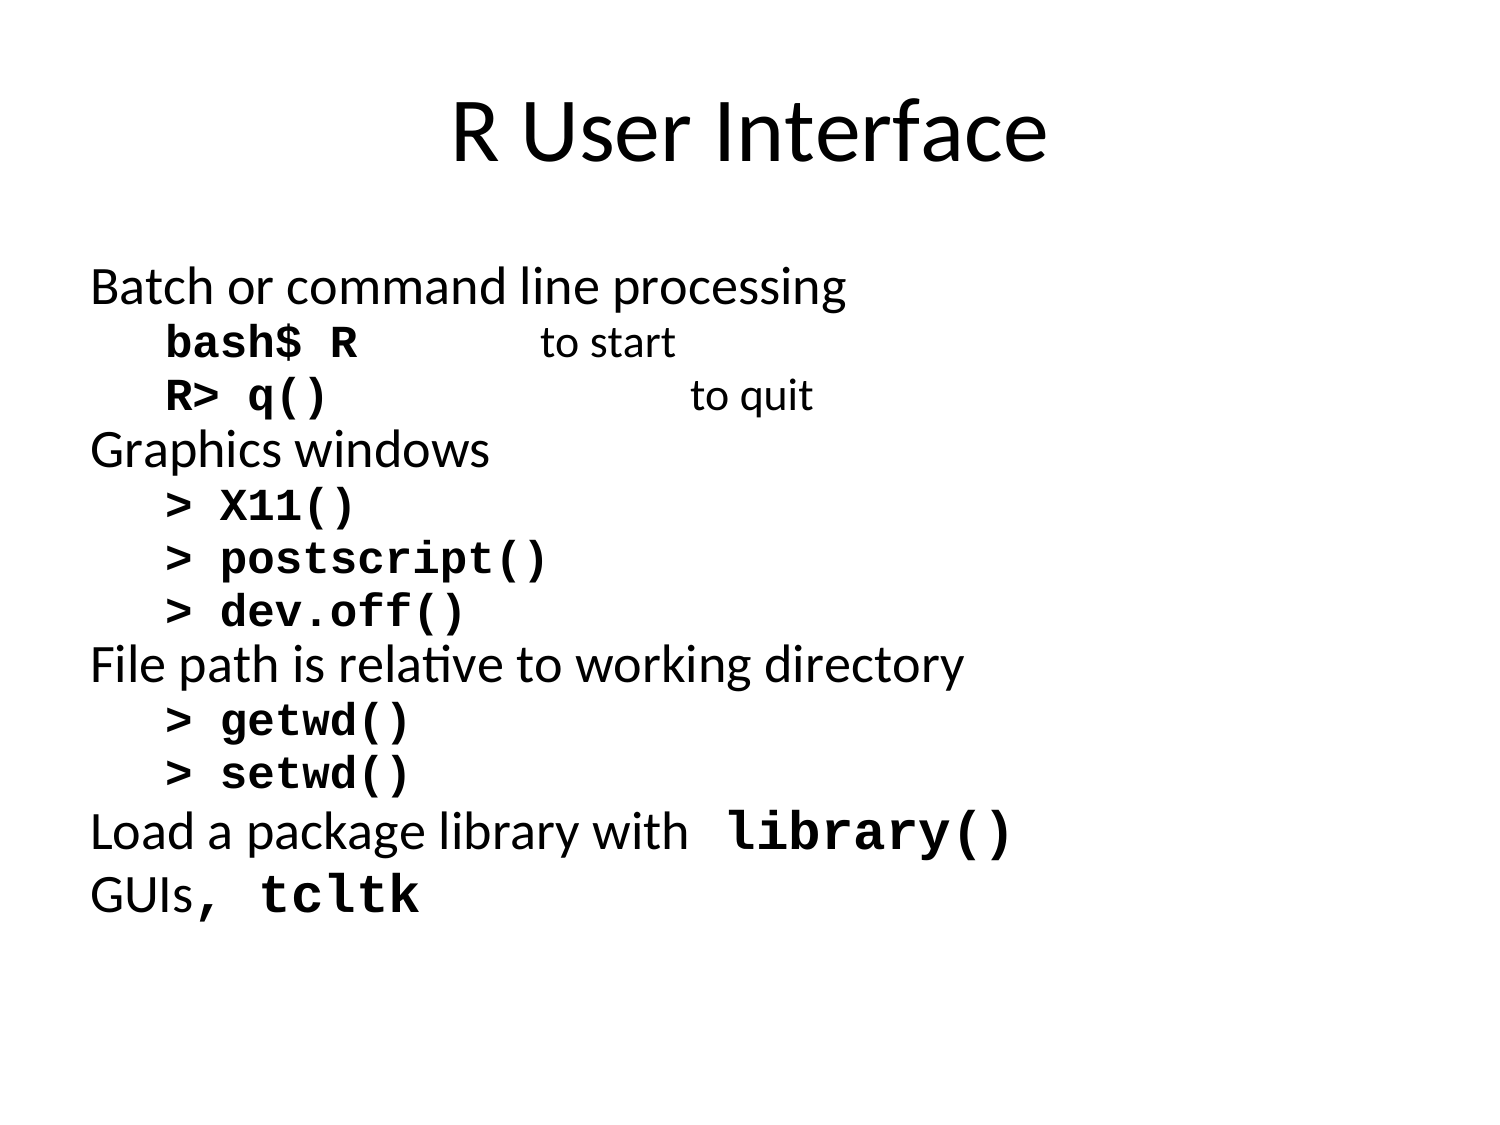

# R User Interface
Batch or command line processing
bash$ R 		to start
R> q() 			to quit
Graphics windows
> X11()
> postscript()
> dev.off()
File path is relative to working directory
> getwd()
> setwd()
Load a package library with library()
GUIs, tcltk